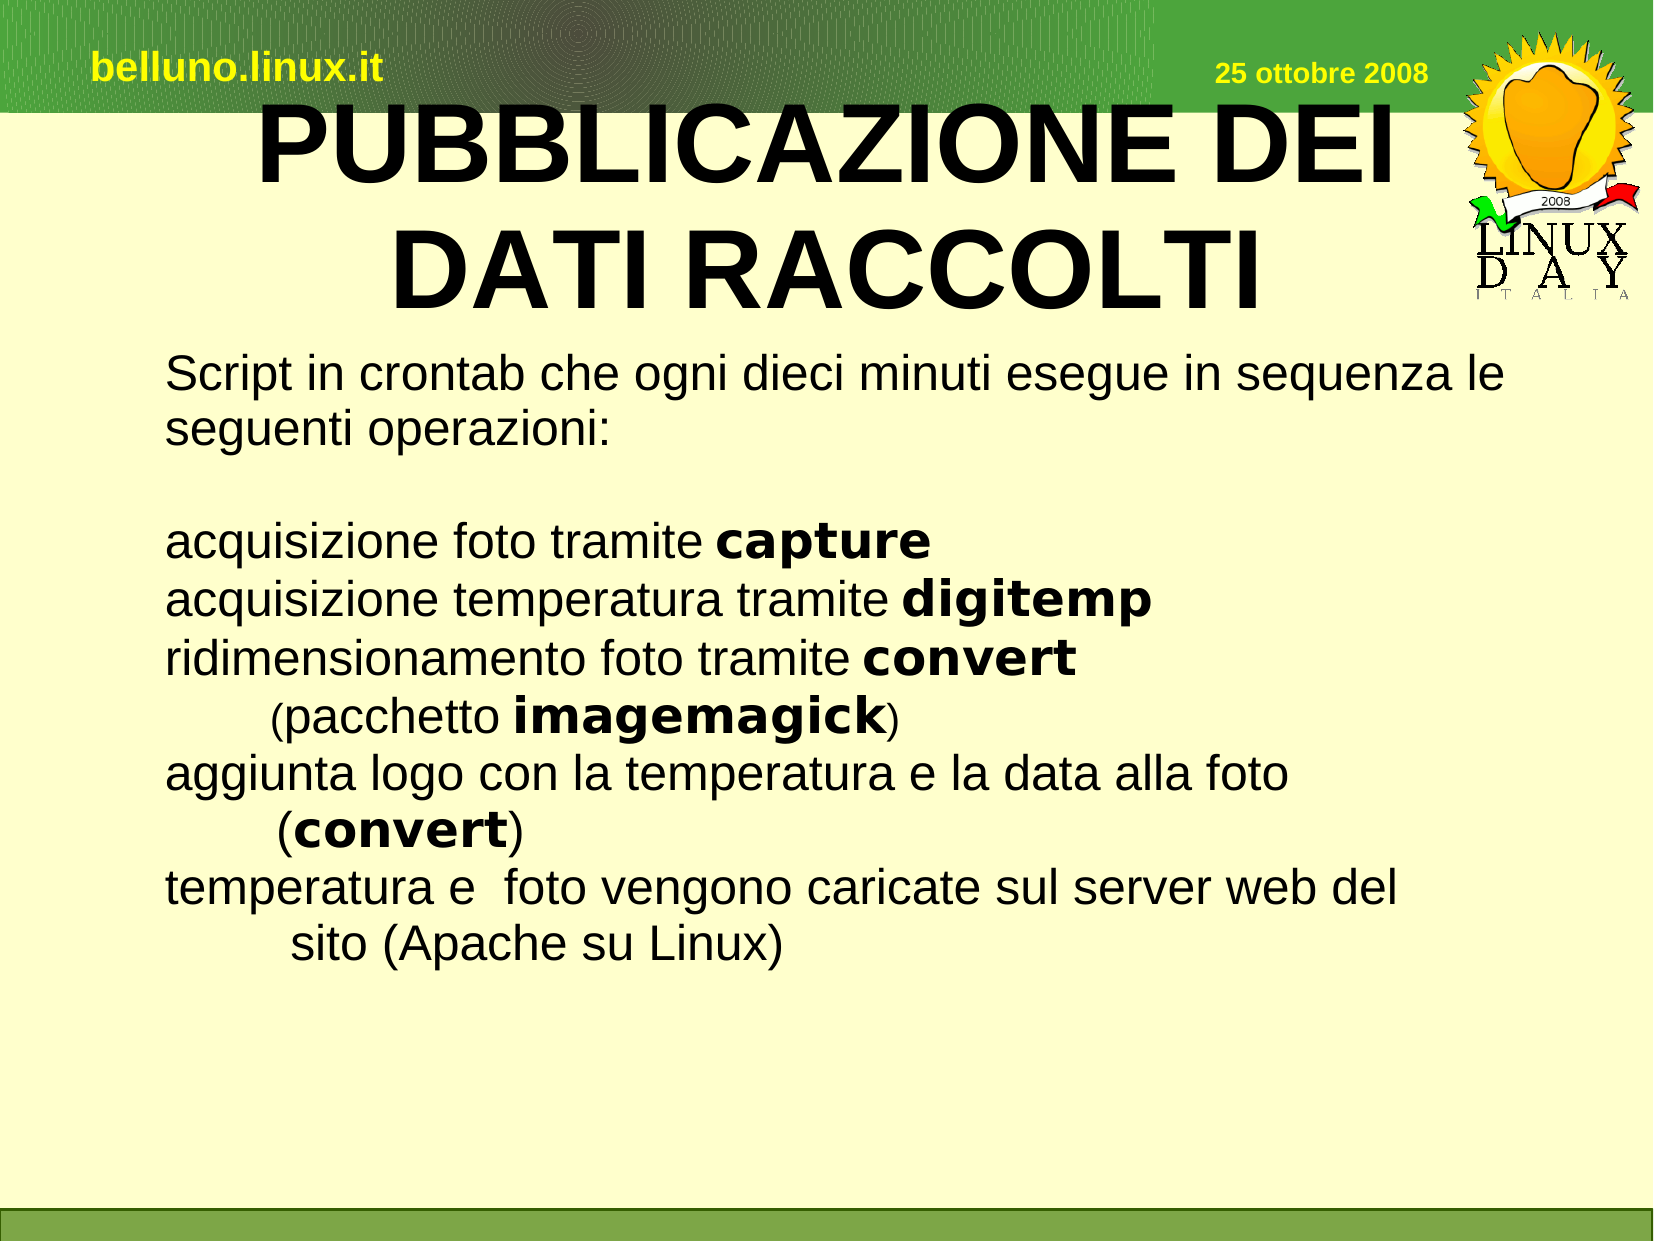

# PUBBLICAZIONE DEI DATI RACCOLTI
Script in crontab che ogni dieci minuti esegue in sequenza le seguenti operazioni:
acquisizione foto tramite capture
acquisizione temperatura tramite digitemp
ridimensionamento foto tramite convert (pacchetto imagemagick)
aggiunta logo con la temperatura e la data alla foto (convert)
temperatura e foto vengono caricate sul server web del sito (Apache su Linux)